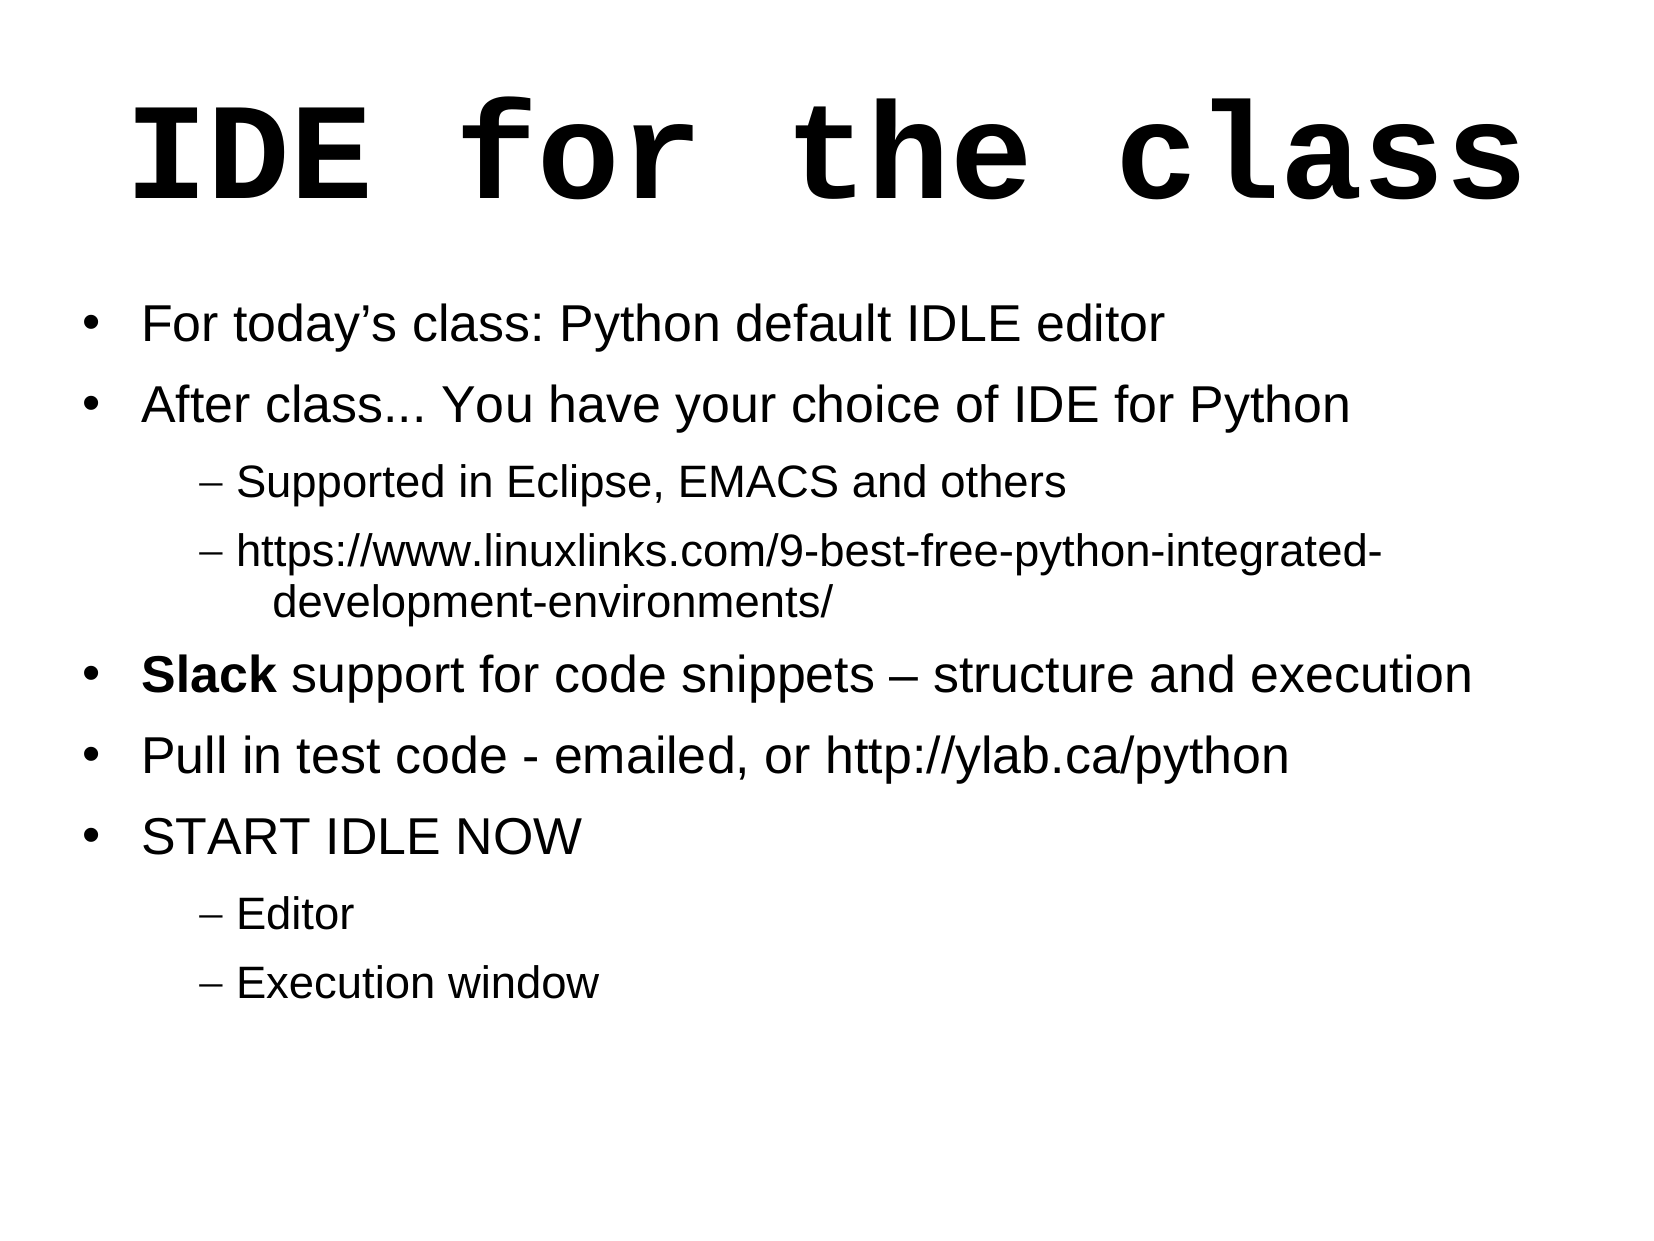

# IDE for the class
For today’s class: Python default IDLE editor
After class... You have your choice of IDE for Python
Supported in Eclipse, EMACS and others
https://www.linuxlinks.com/9-best-free-python-integrated-development-environments/
Slack support for code snippets – structure and execution
Pull in test code - emailed, or http://ylab.ca/python
START IDLE NOW
Editor
Execution window